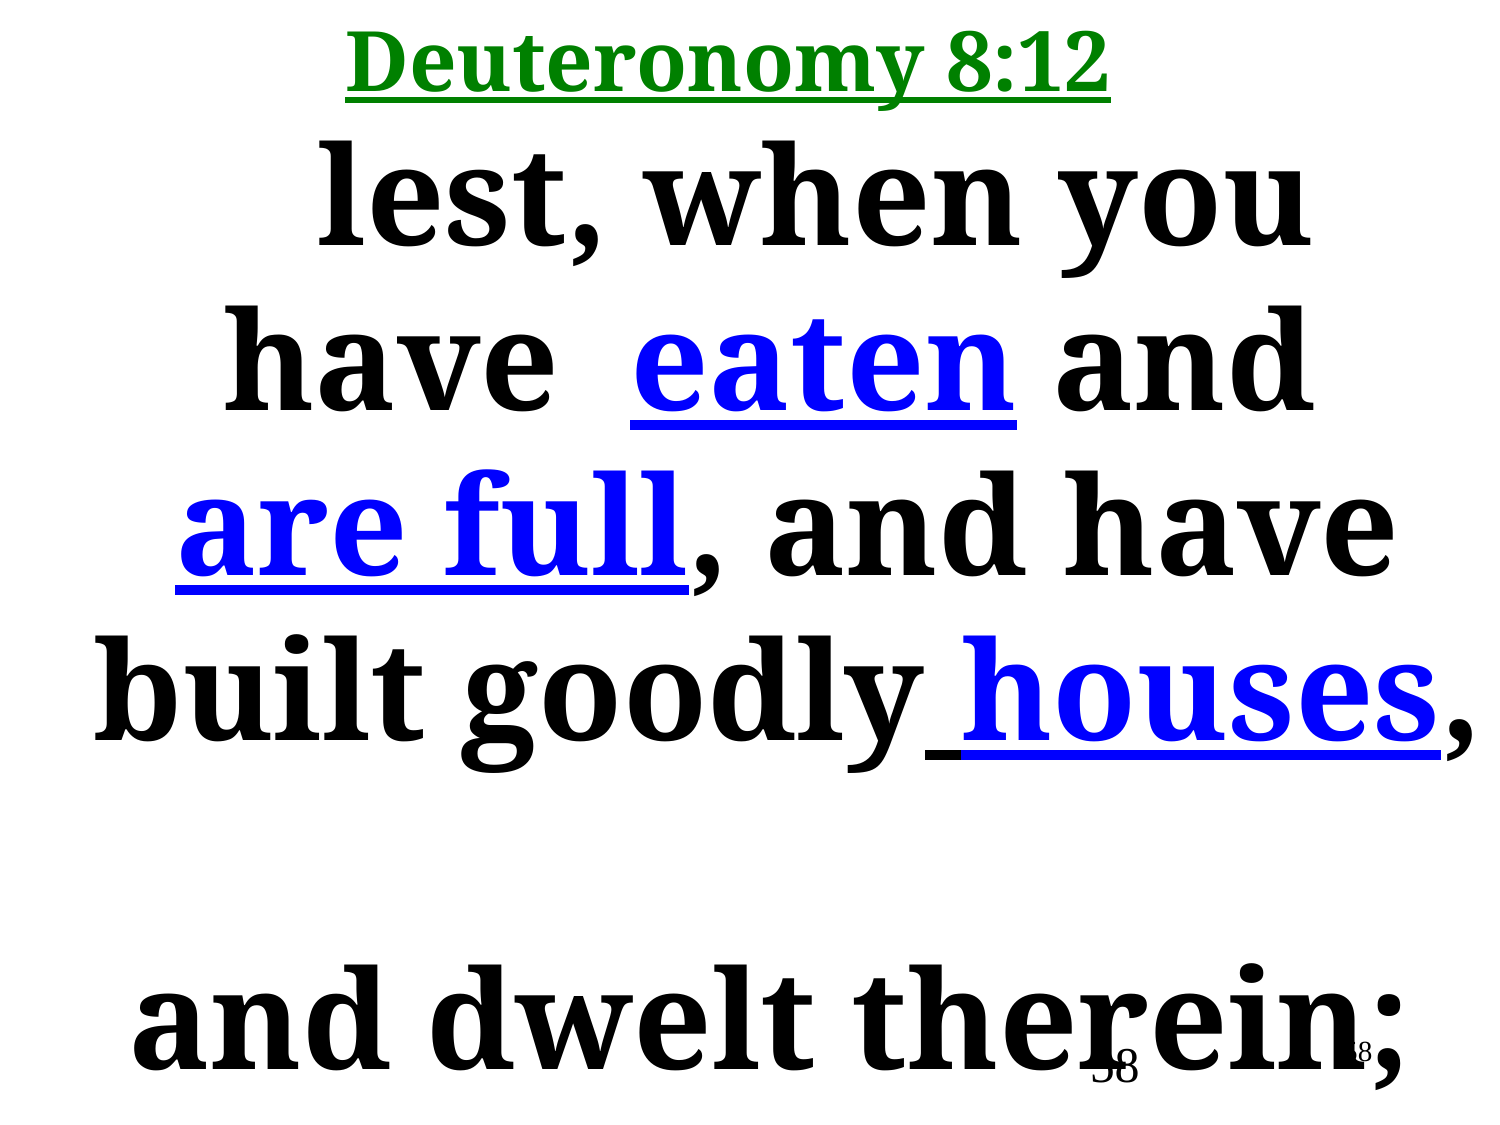

Deuteronomy 8:12
 lest, when you have eaten and
are full, and have built goodly houses,
and dwelt therein;
58